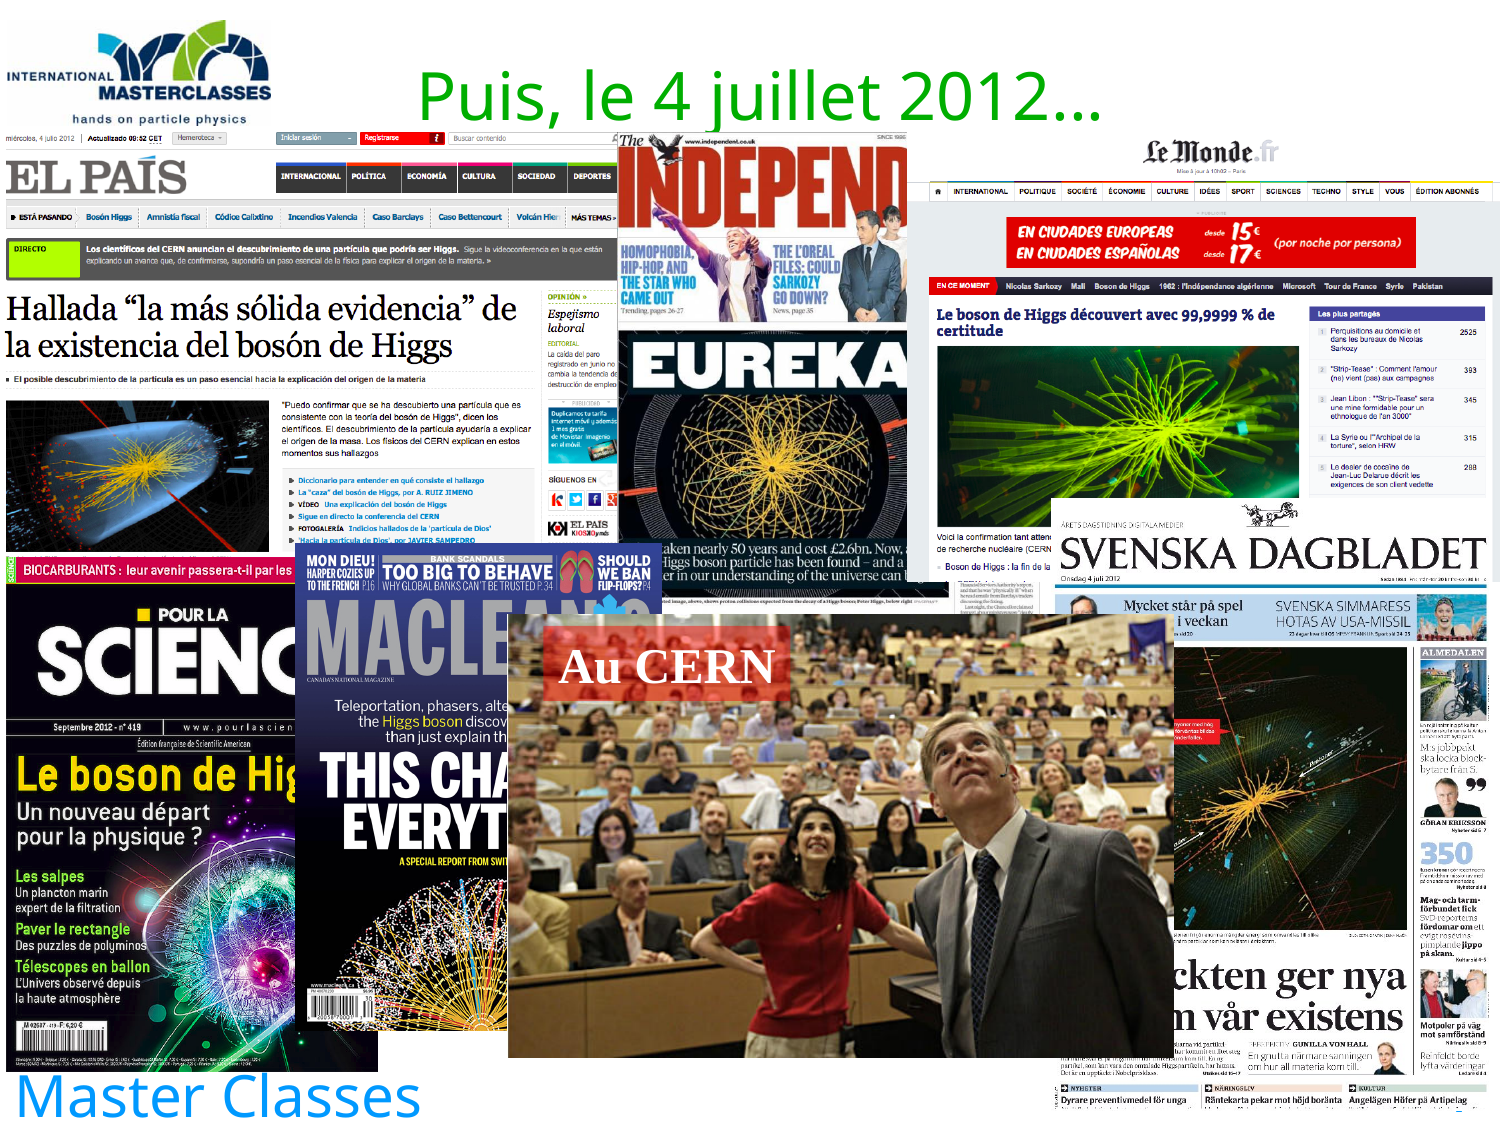

# Puis, le 4 juillet 2012...
Au CERN
46
Master Classes 2013